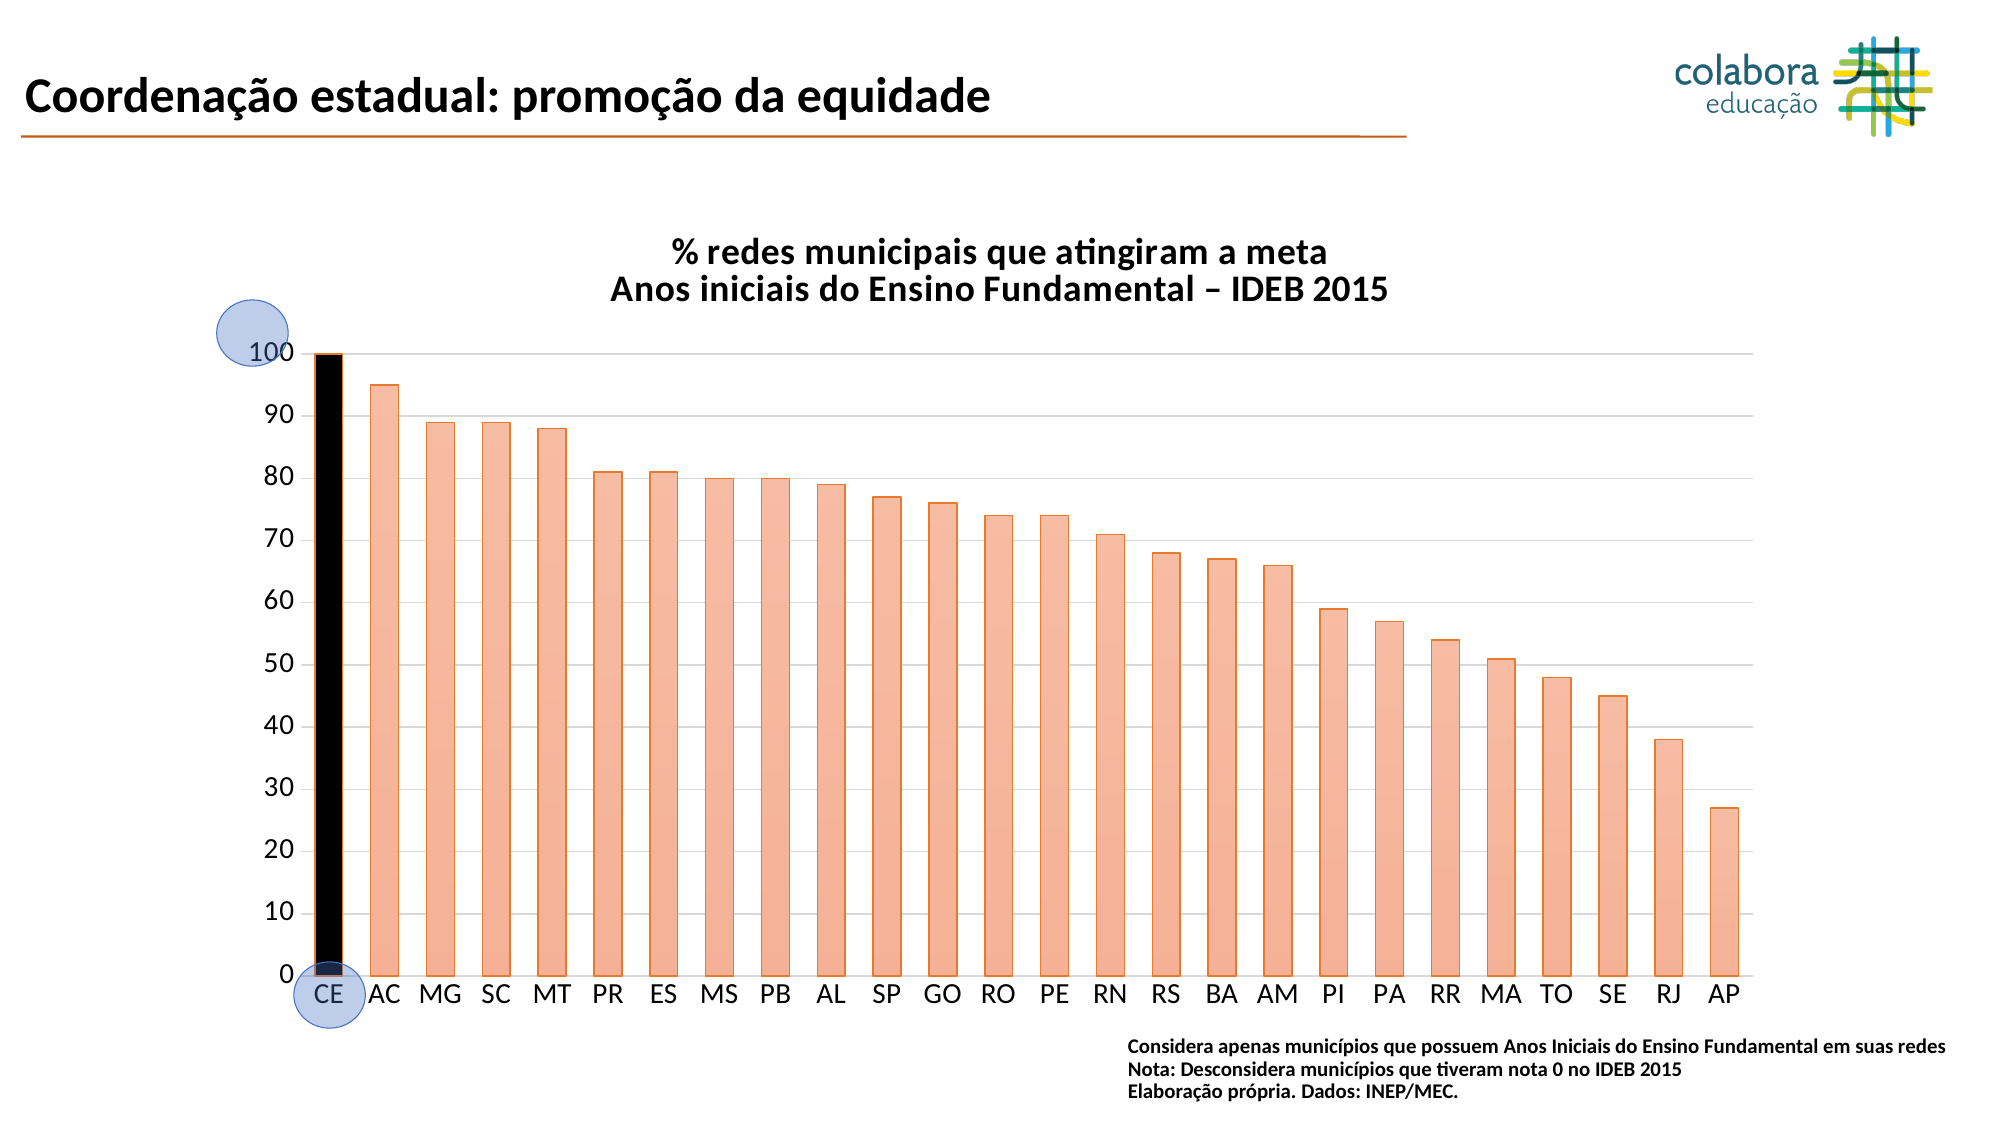

Coordenação estadual: promoção da equidade
### Chart: % redes municipais que atingiram a meta
Anos iniciais do Ensino Fundamental – IDEB 2015
| Category | |
|---|---|
| CE | 100.0 |
| AC | 95.0 |
| MG | 89.0 |
| SC | 89.0 |
| MT | 88.0 |
| PR | 81.0 |
| ES | 81.0 |
| MS | 80.0 |
| PB | 80.0 |
| AL | 79.0 |
| SP | 77.0 |
| GO | 76.0 |
| RO | 74.0 |
| PE | 74.0 |
| RN | 71.0 |
| RS | 68.0 |
| BA | 67.0 |
| AM | 66.0 |
| PI | 59.0 |
| PA | 57.0 |
| RR | 54.0 |
| MA | 51.0 |
| TO | 48.0 |
| SE | 45.0 |
| RJ | 38.0 |
| AP | 27.0 |Considera apenas municípios que possuem Anos Iniciais do Ensino Fundamental em suas redes
Nota: Desconsidera municípios que tiveram nota 0 no IDEB 2015
Elaboração própria. Dados: INEP/MEC.